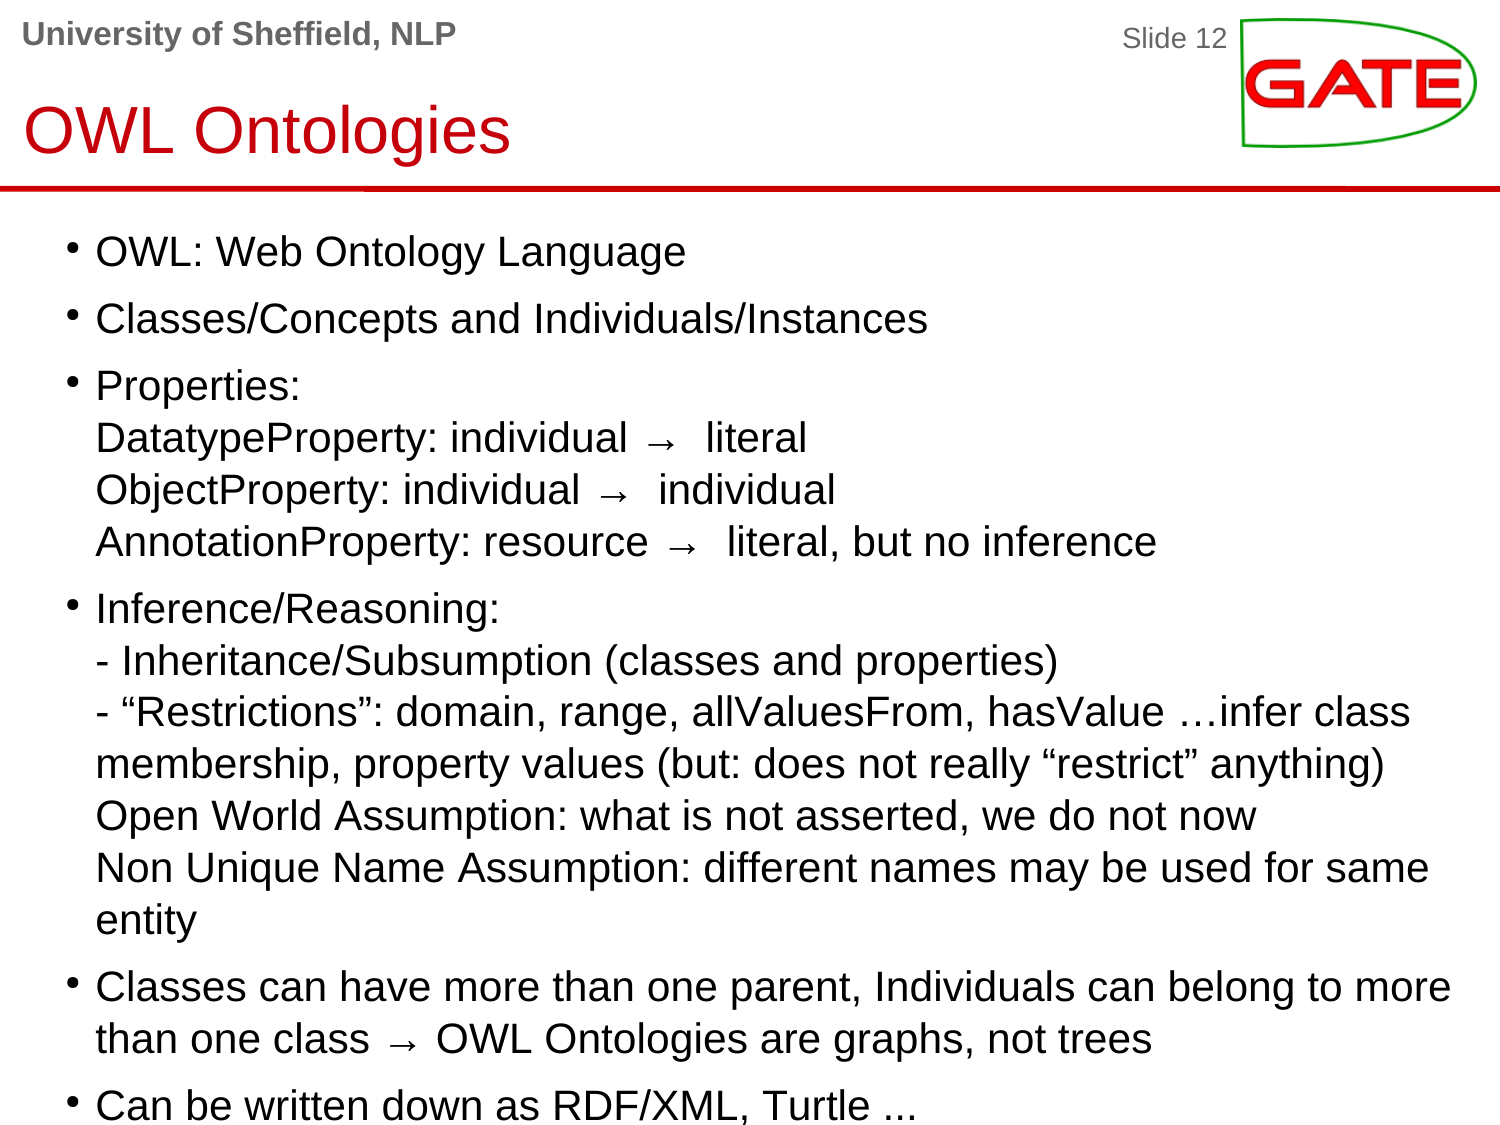

12
# OWL Ontologies
OWL: Web Ontology Language
Classes/Concepts and Individuals/Instances
Properties:
DatatypeProperty: individual → literal
ObjectProperty: individual → individual
AnnotationProperty: resource → literal, but no inference
Inference/Reasoning:
- Inheritance/Subsumption (classes and properties)
- “Restrictions”: domain, range, allValuesFrom, hasValue …infer class membership, property values (but: does not really “restrict” anything)
Open World Assumption: what is not asserted, we do not now
Non Unique Name Assumption: different names may be used for same entity
Classes can have more than one parent, Individuals can belong to more than one class → OWL Ontologies are graphs, not trees
Can be written down as RDF/XML, Turtle ...